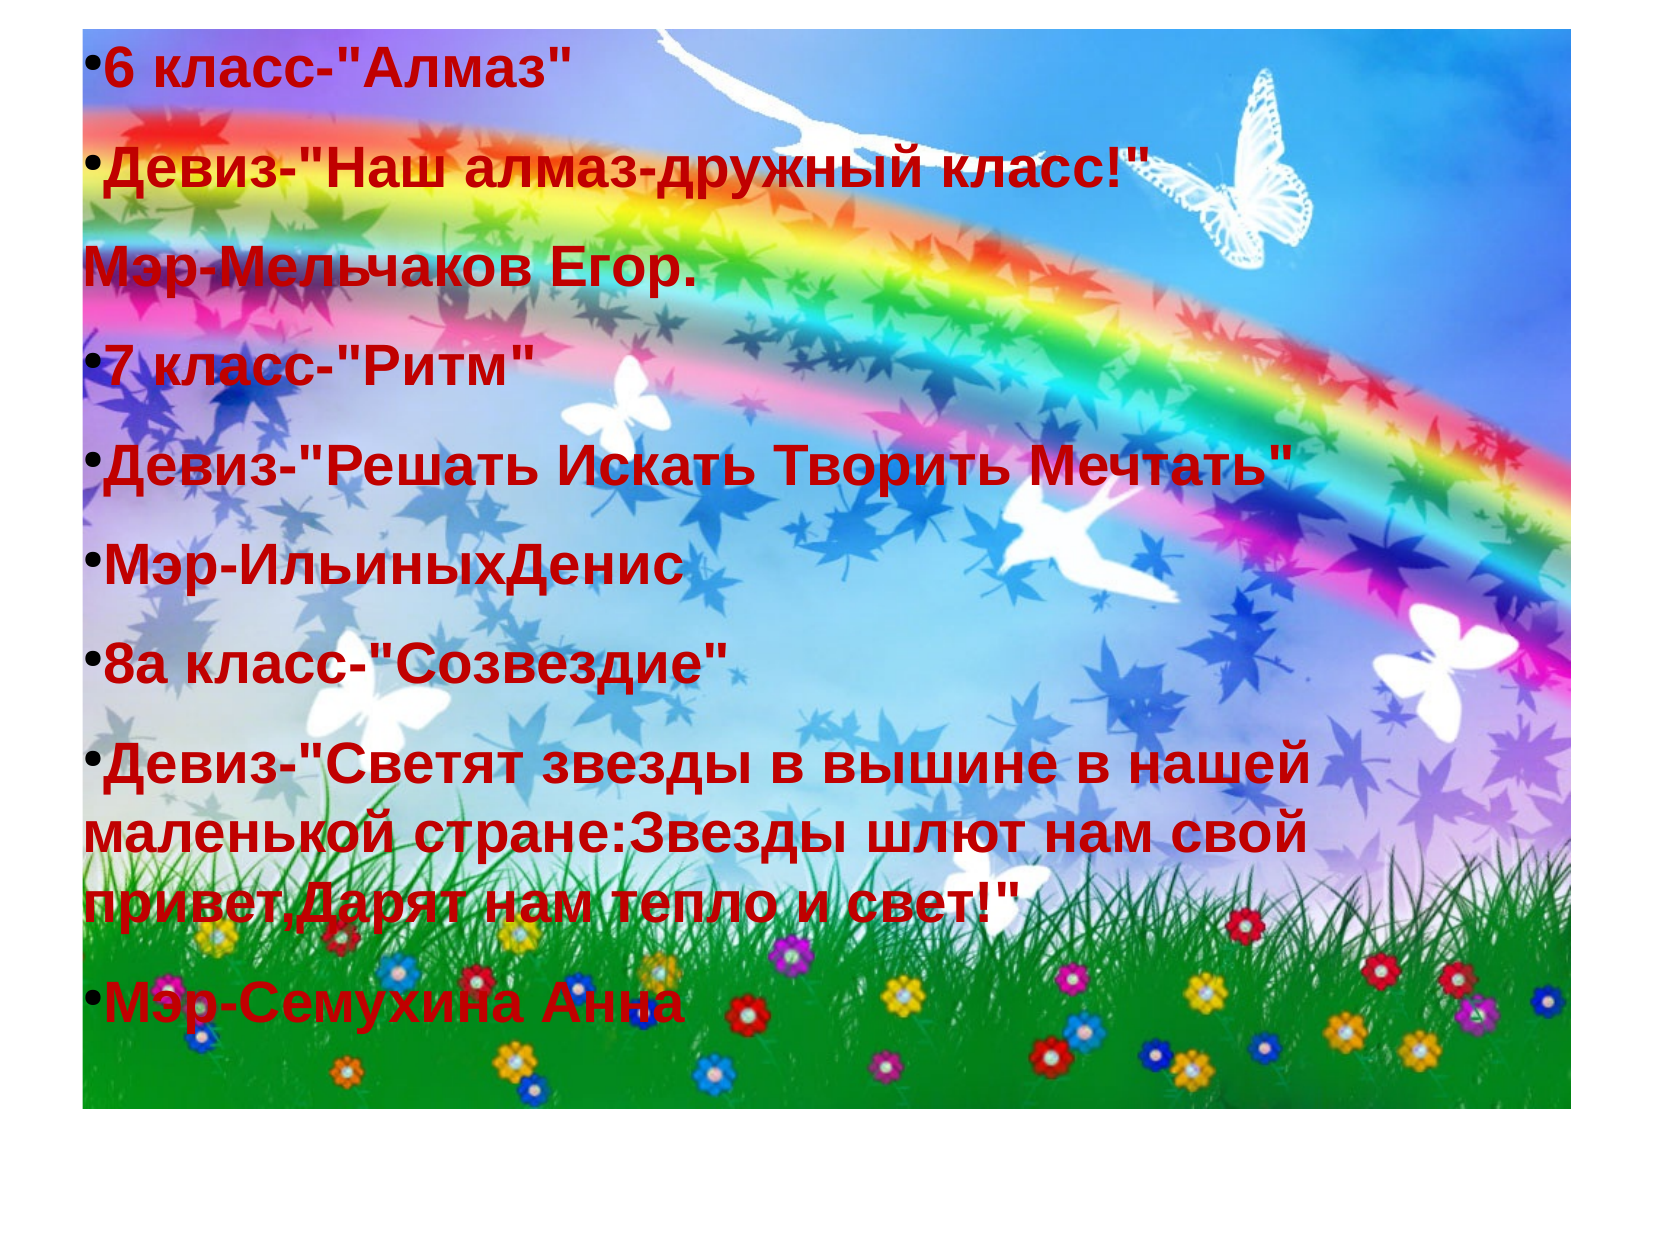

# 6 класс-"Алмаз"
Девиз-"Наш алмаз-дружный класс!"
Мэр-Мельчаков Егор.
7 класс-"Ритм"
Девиз-"Решать Искать Творить Мечтать"
Мэр-ИльиныхДенис
8а класс-"Созвездие"
Девиз-"Светят звезды в вышине в нашей маленькой стране:Звезды шлют нам свой привет,Дарят нам тепло и свет!"
Мэр-Семухина Анна